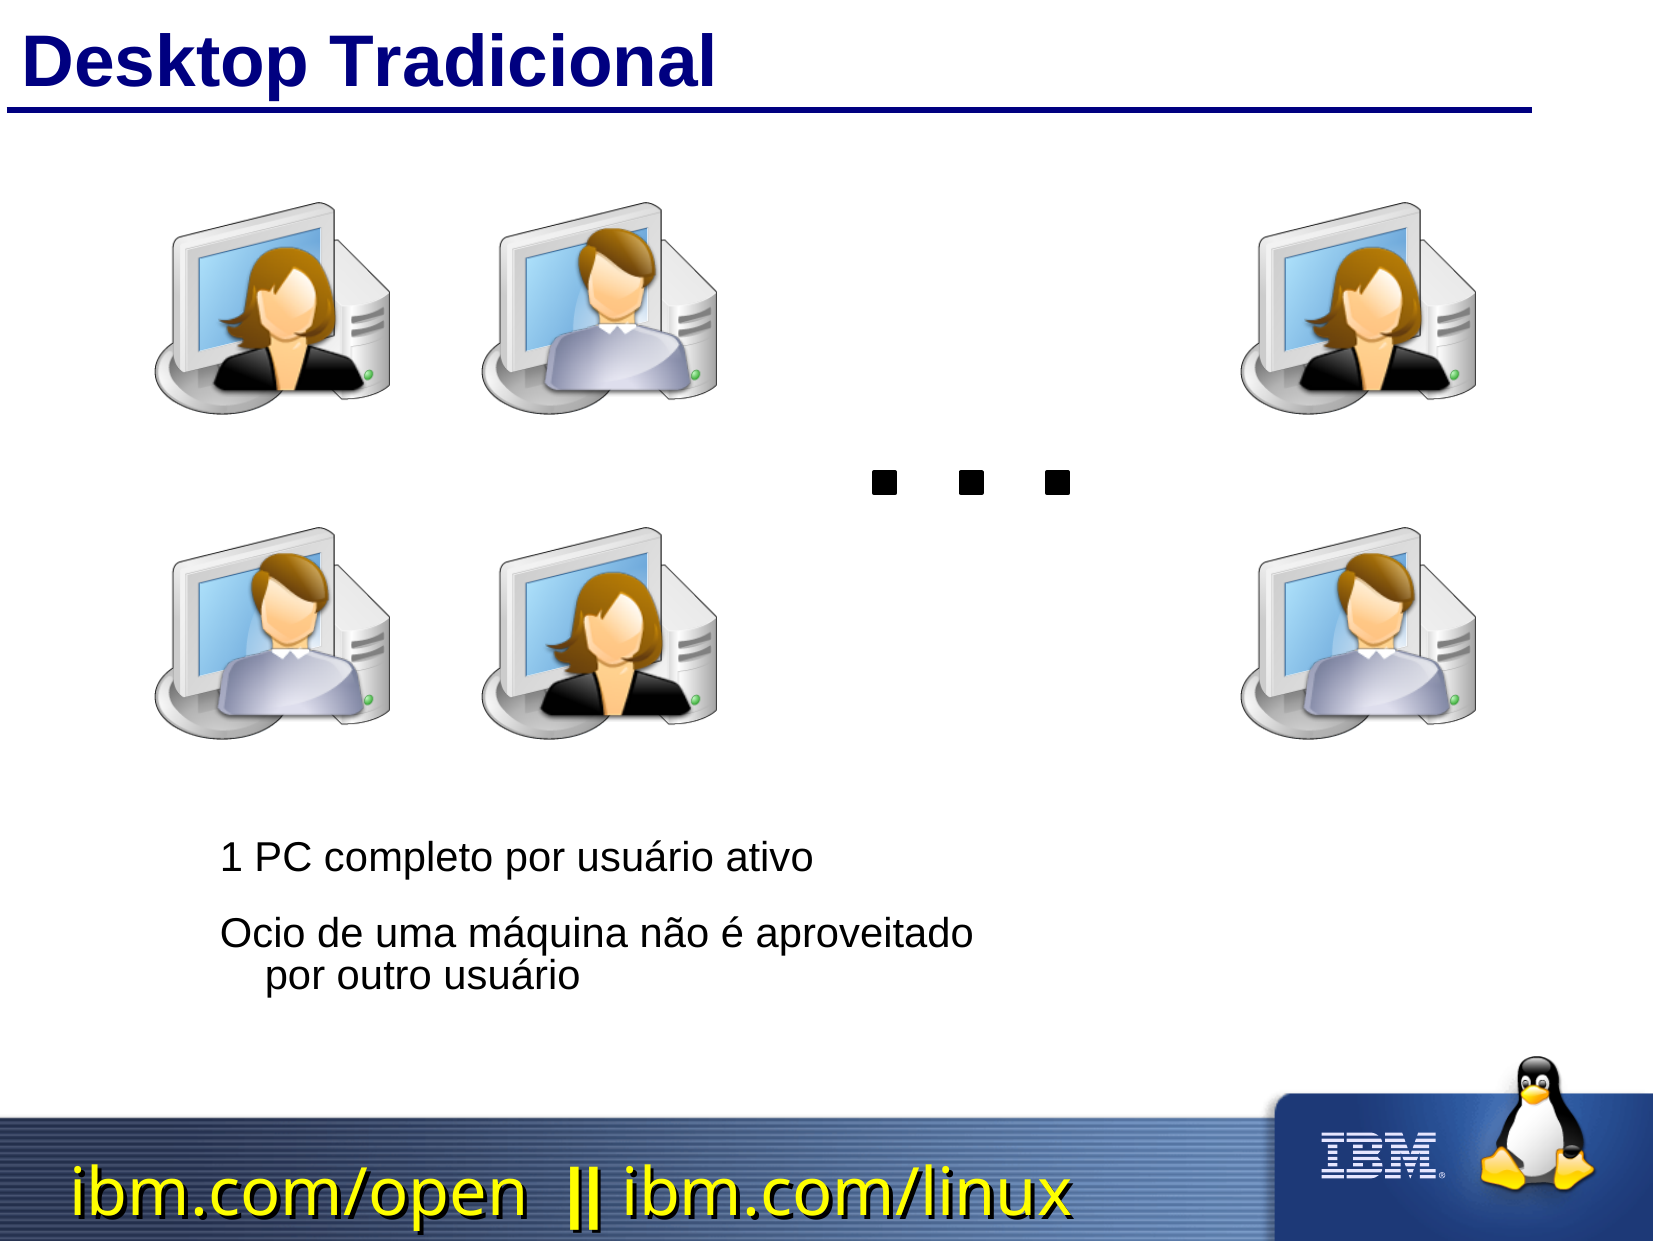

Desktop Tradicional
# 1 PC completo por usuário ativo
Ocio de uma máquina não é aproveitado por outro usuário